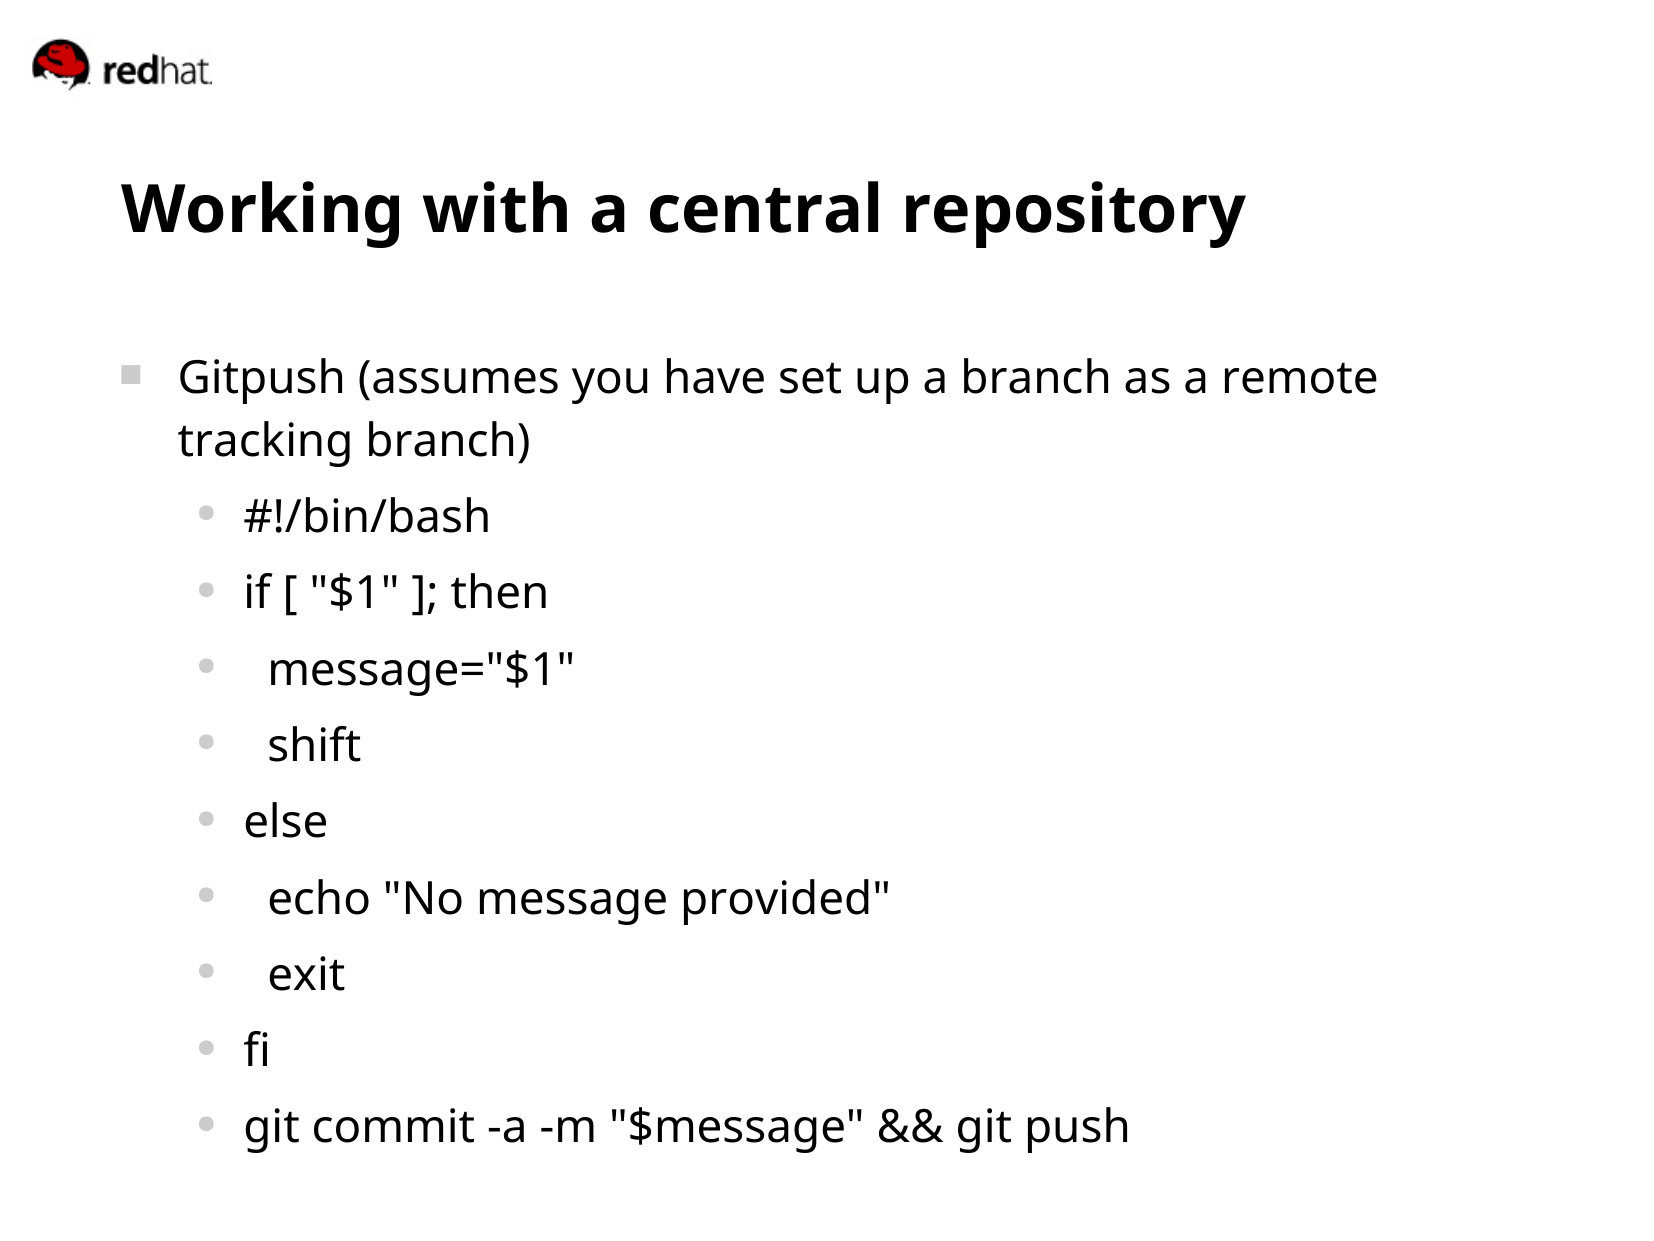

# Working with a central repository
Gitpush (assumes you have set up a branch as a remote tracking branch)
#!/bin/bash
if [ "$1" ]; then
 message="$1"
 shift
else
 echo "No message provided"
 exit
fi
git commit -a -m "$message" && git push